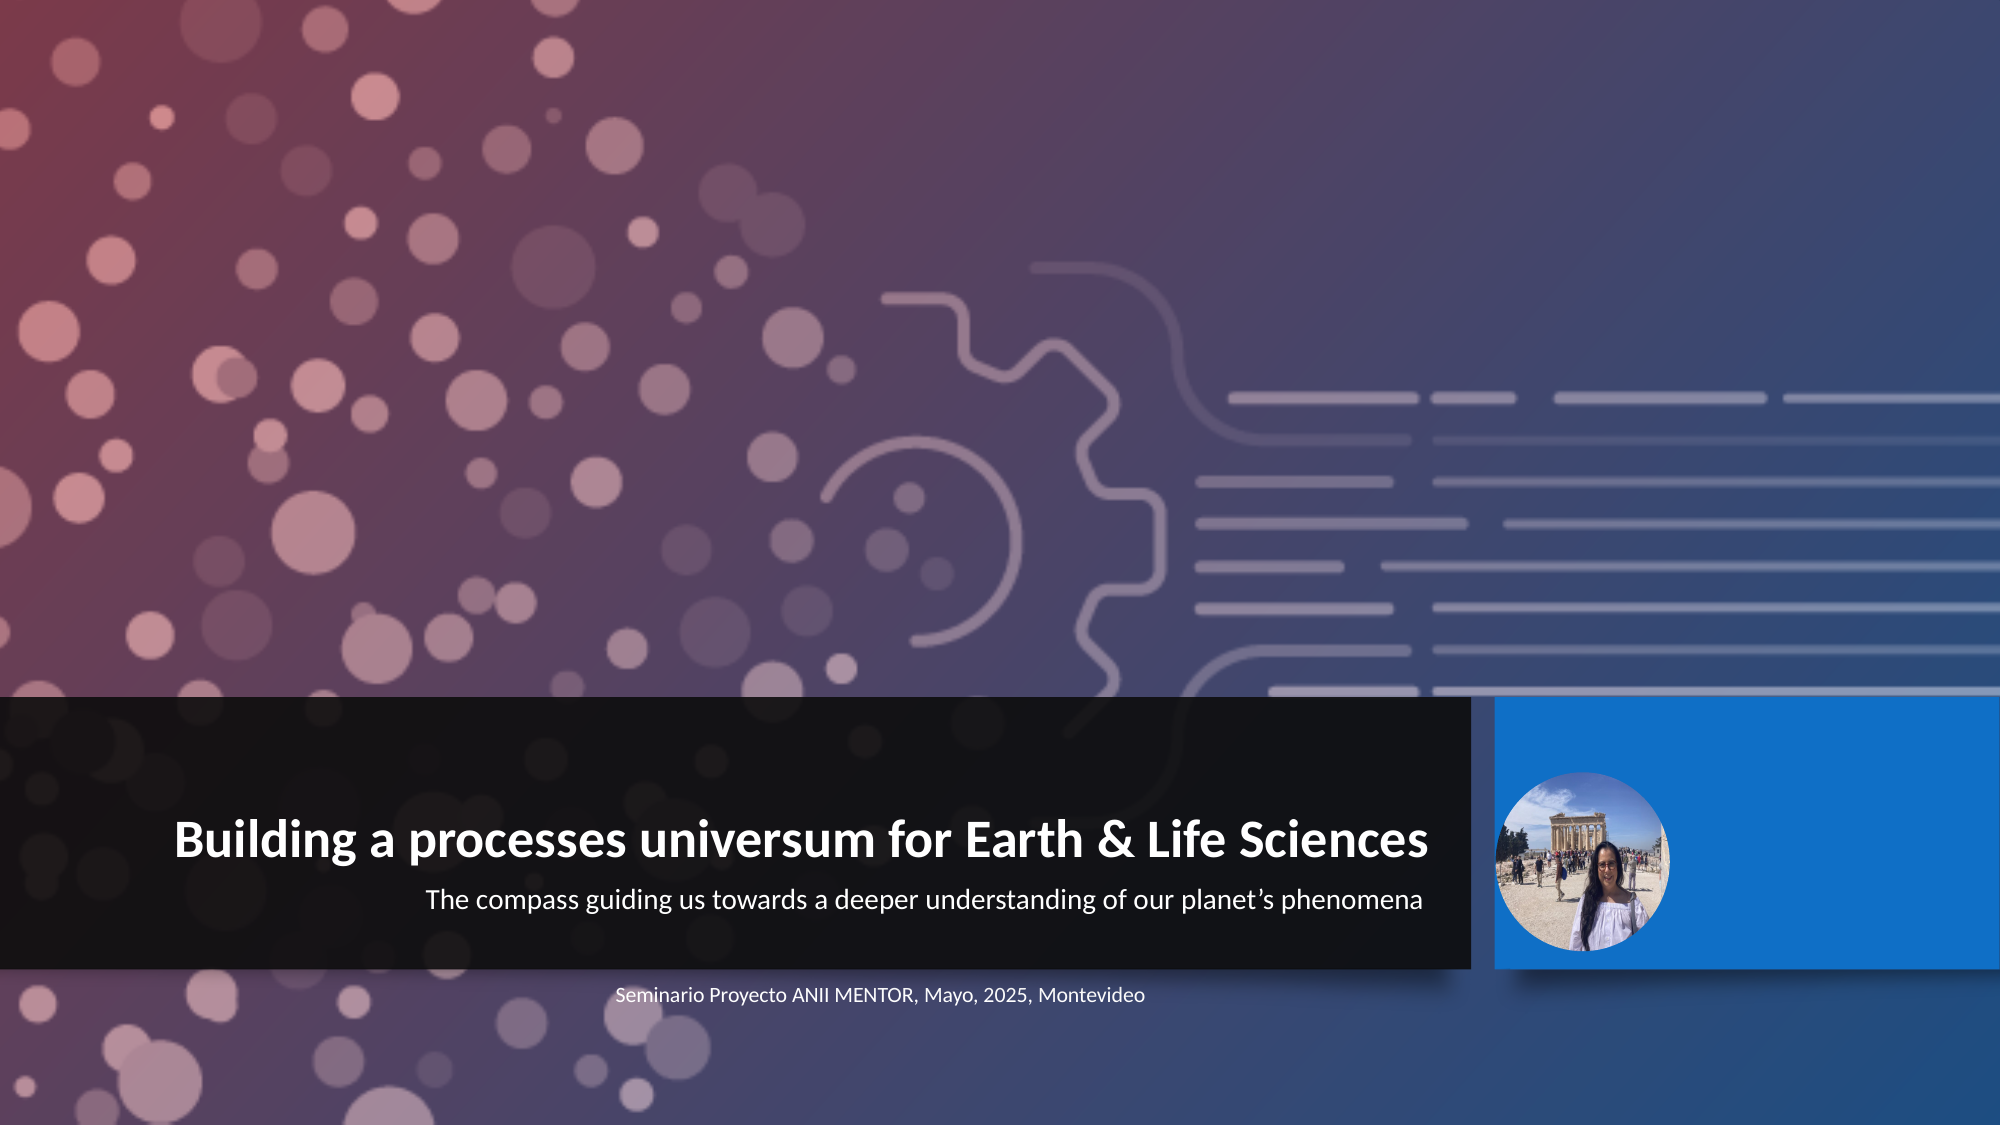

# Building a processes universum for Earth & Life Sciences
 The compass guiding us towards a deeper understanding of our planet’s phenomena
Seminario Proyecto ANII MENTOR, Mayo, 2025, Montevideo